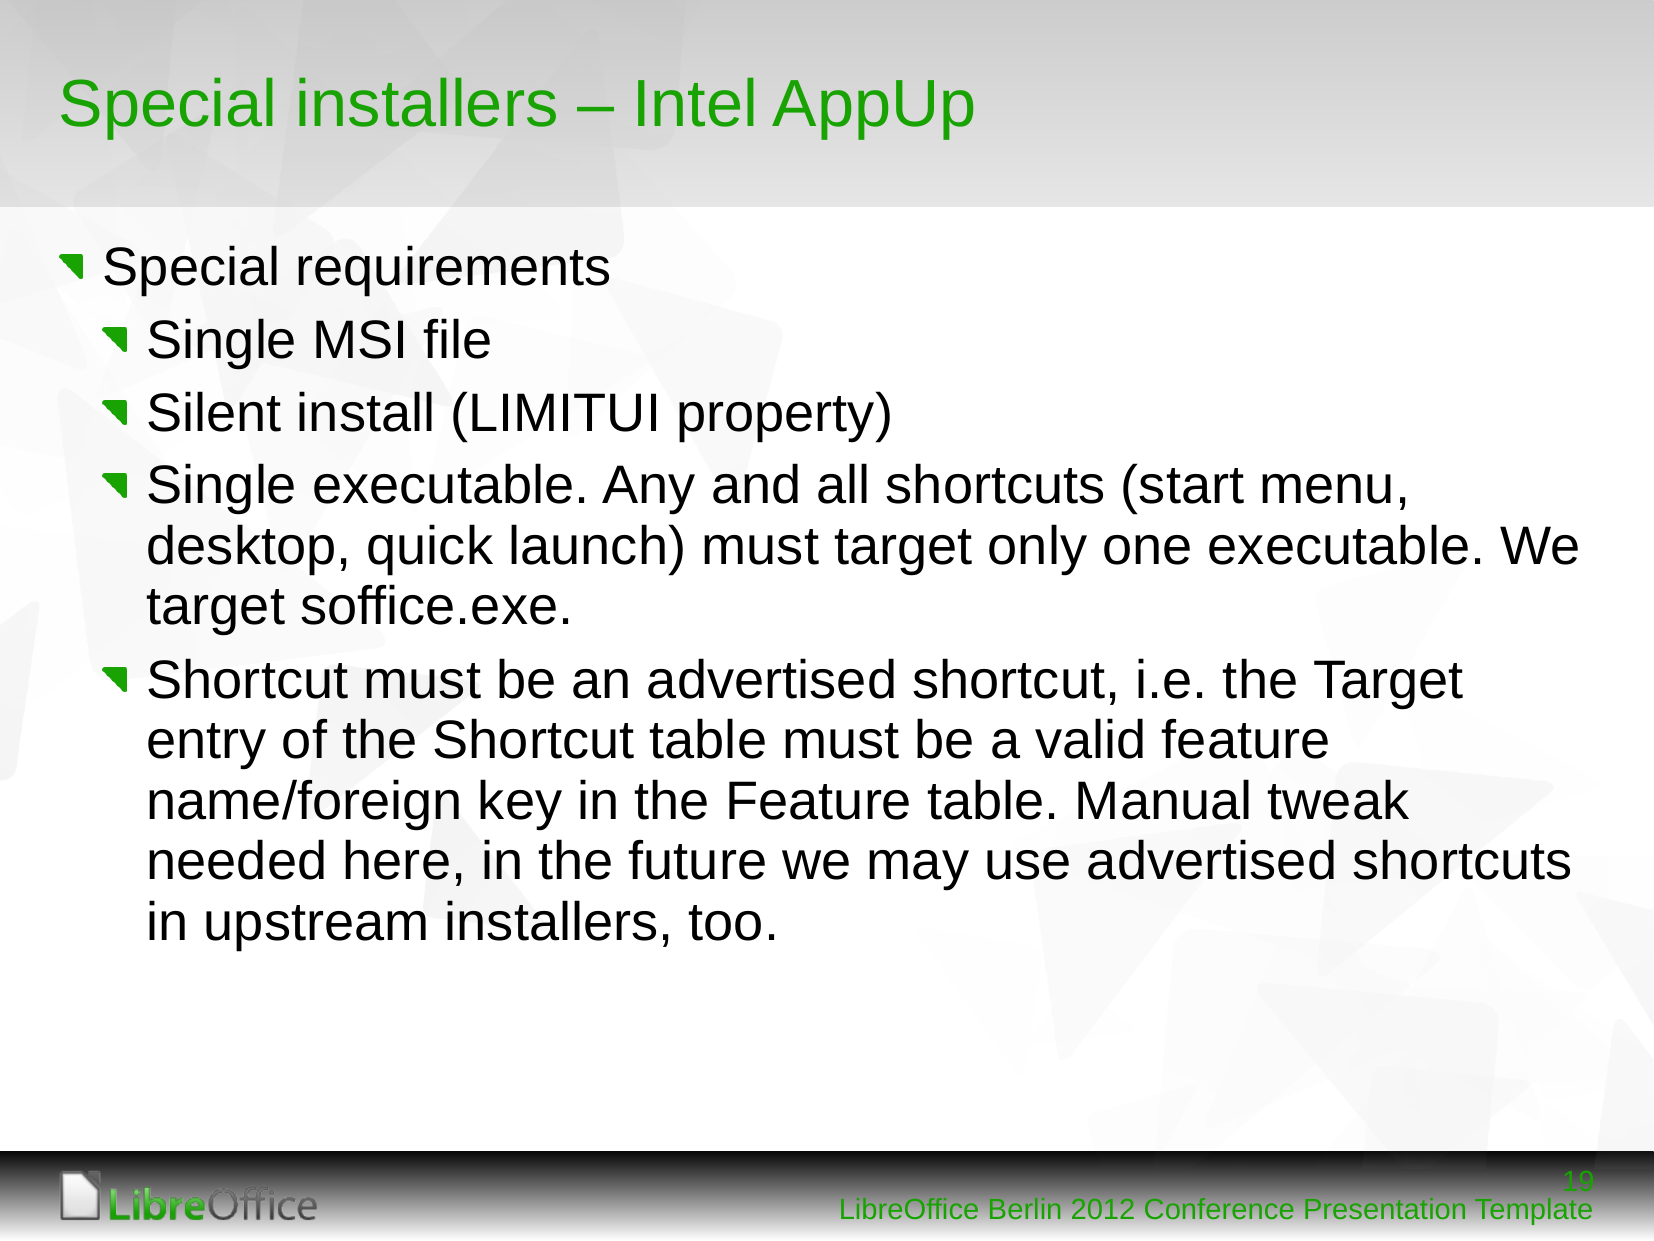

# Special installers – Intel AppUp
Special requirements
Single MSI file
Silent install (LIMITUI property)
Single executable. Any and all shortcuts (start menu, desktop, quick launch) must target only one executable. We target soffice.exe.
Shortcut must be an advertised shortcut, i.e. the Target entry of the Shortcut table must be a valid feature name/foreign key in the Feature table. Manual tweak needed here, in the future we may use advertised shortcuts in upstream installers, too.
19
LibreOffice Berlin 2012 Conference Presentation Template